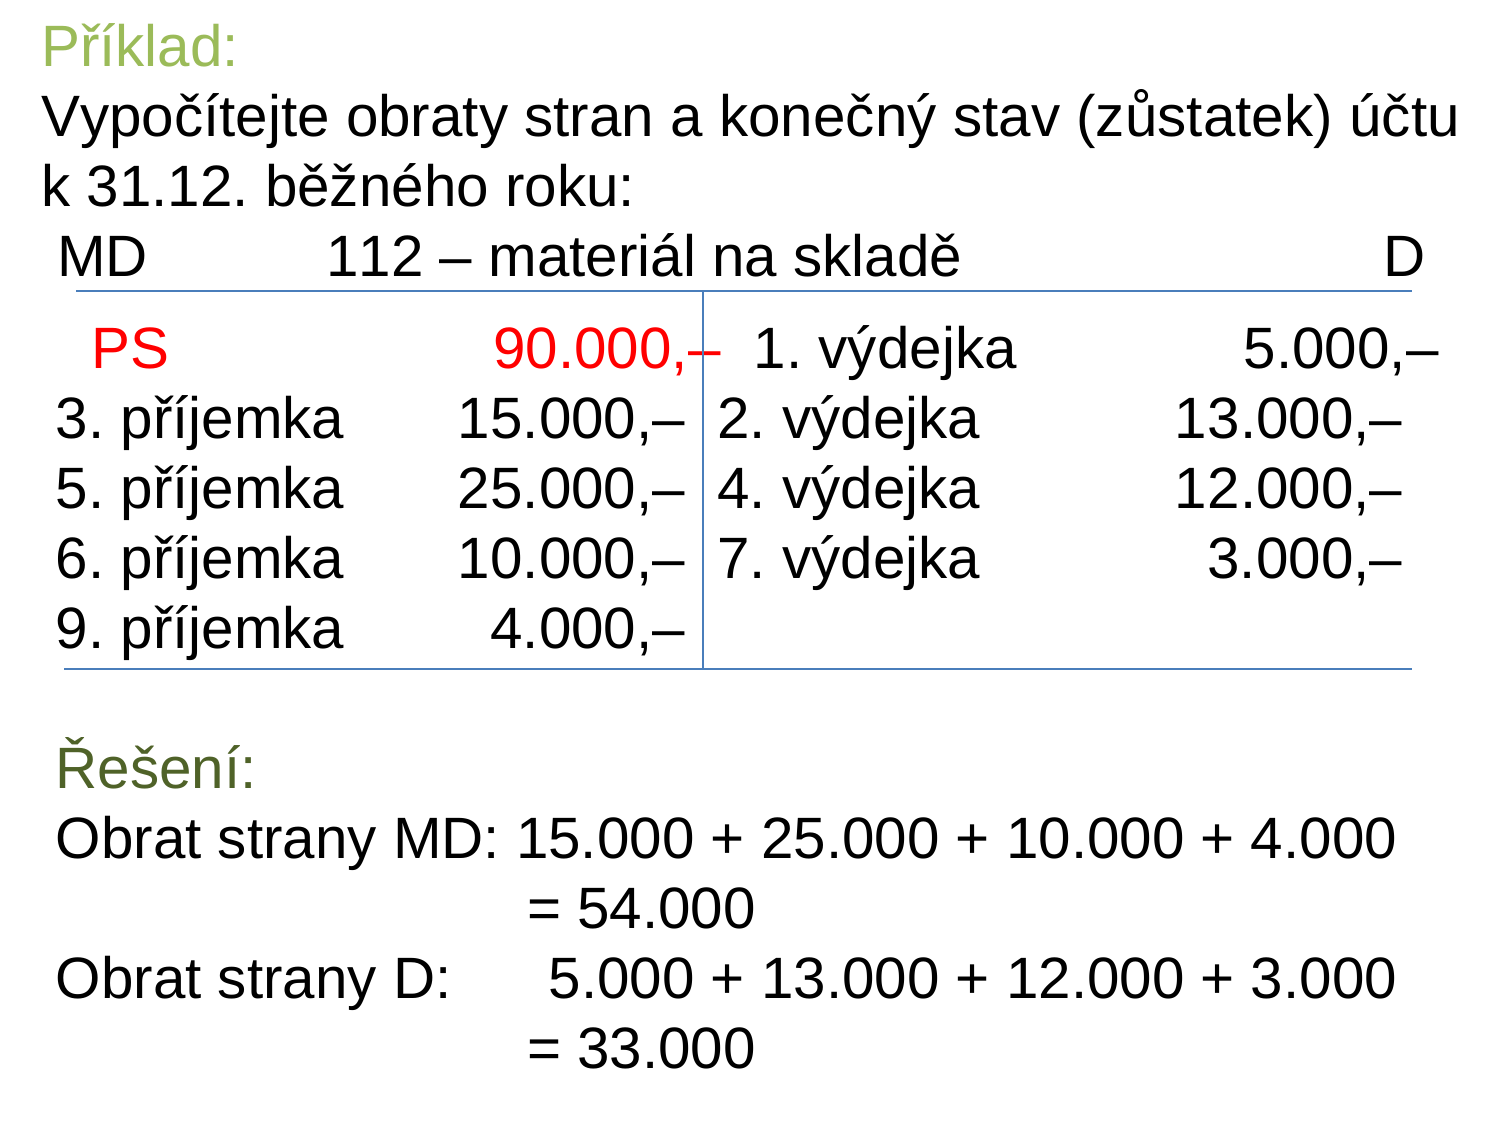

Příklad:
 Vypočítejte obraty stran a konečný stav (zůstatek) účtu
 k 31.12. běžného roku:
 MD 112 – materiál na skladě D
PS 90.000,– 1. výdejka 5.000,–
3. příjemka 15.000,– 2. výdejka 13.000,–
5. příjemka 25.000,– 4. výdejka 12.000,–
6. příjemka 10.000,– 7. výdejka 3.000,–
9. příjemka 4.000,–
Řešení:
Obrat strany MD: 15.000 + 25.000 + 10.000 + 4.000
 = 54.000
Obrat strany D: 5.000 + 13.000 + 12.000 + 3.000
 = 33.000